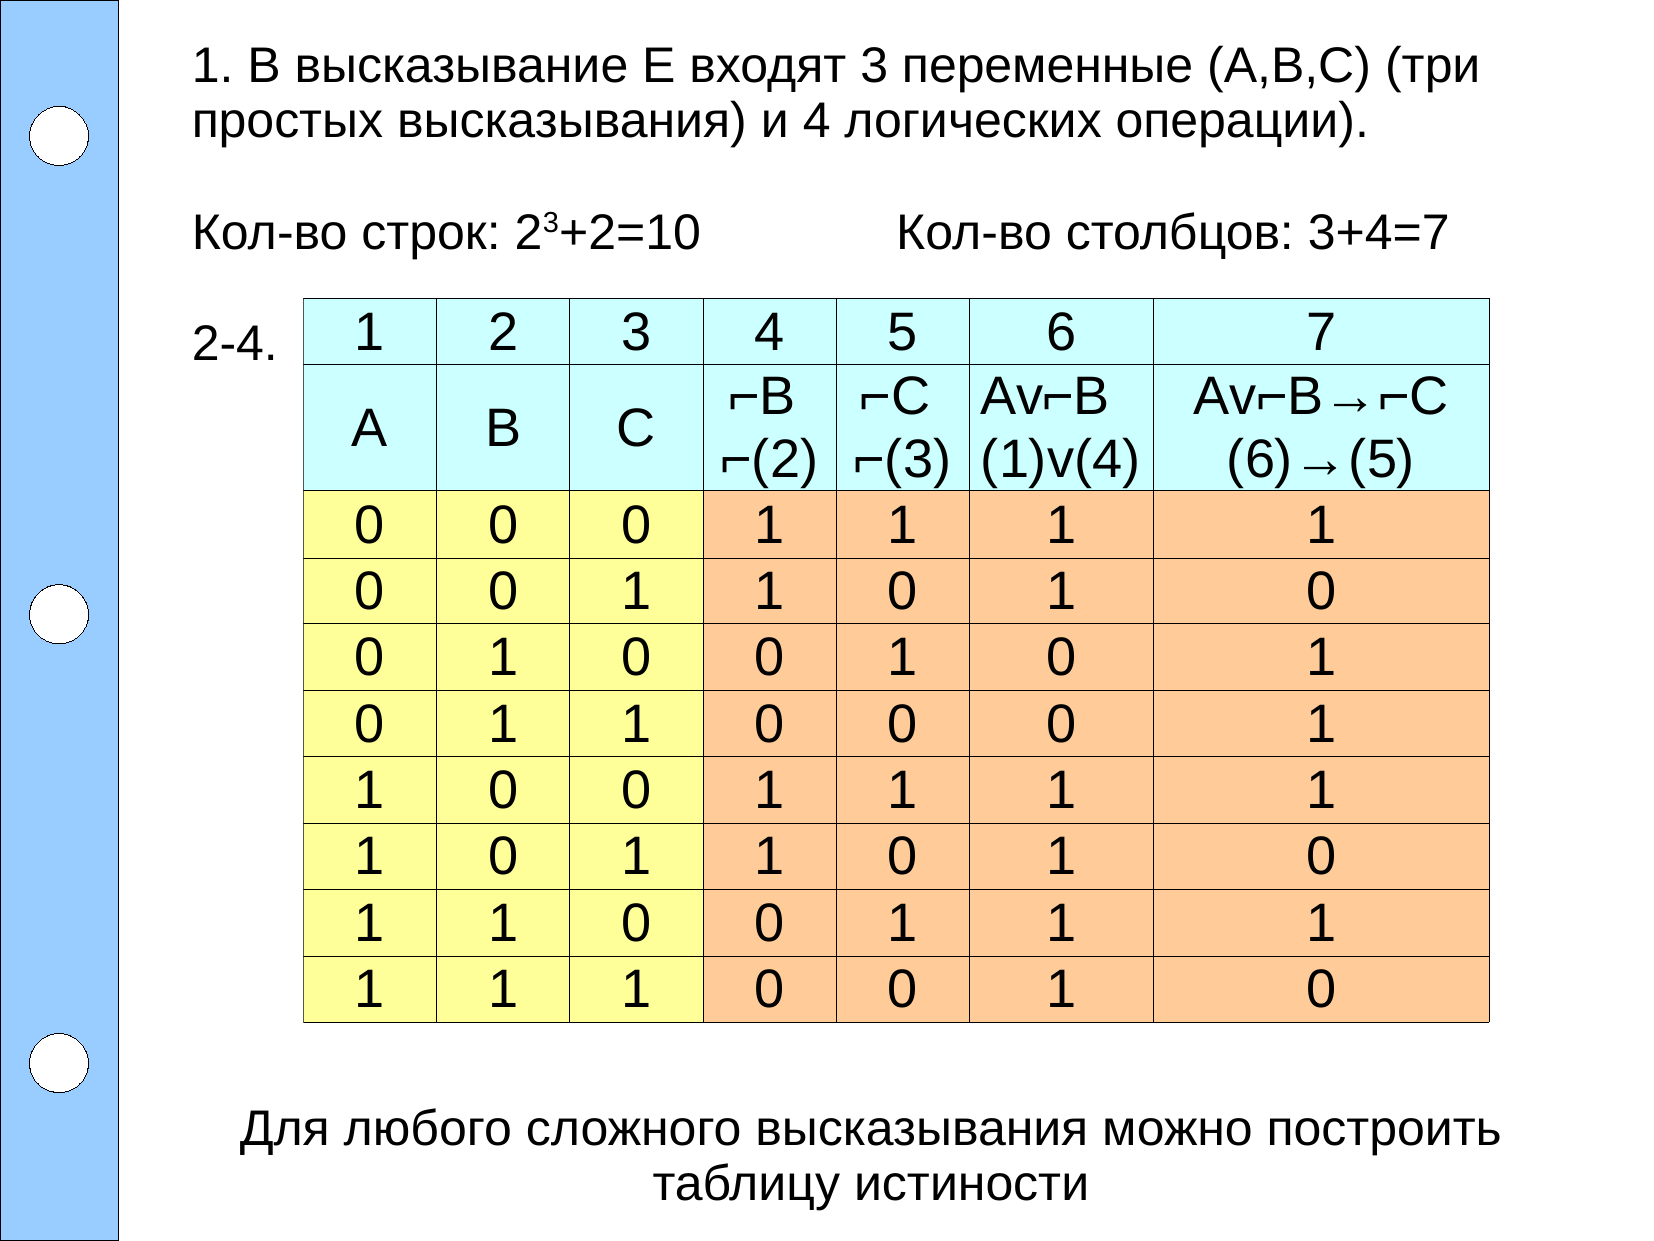

1. В высказывание Е входят 3 переменные (А,В,С) (три простых высказывания) и 4 логических операции).
Кол-во строк: 23+2=10 Кол-во столбцов: 3+4=7
2-4.
Для любого сложного высказывания можно построить таблицу истиности